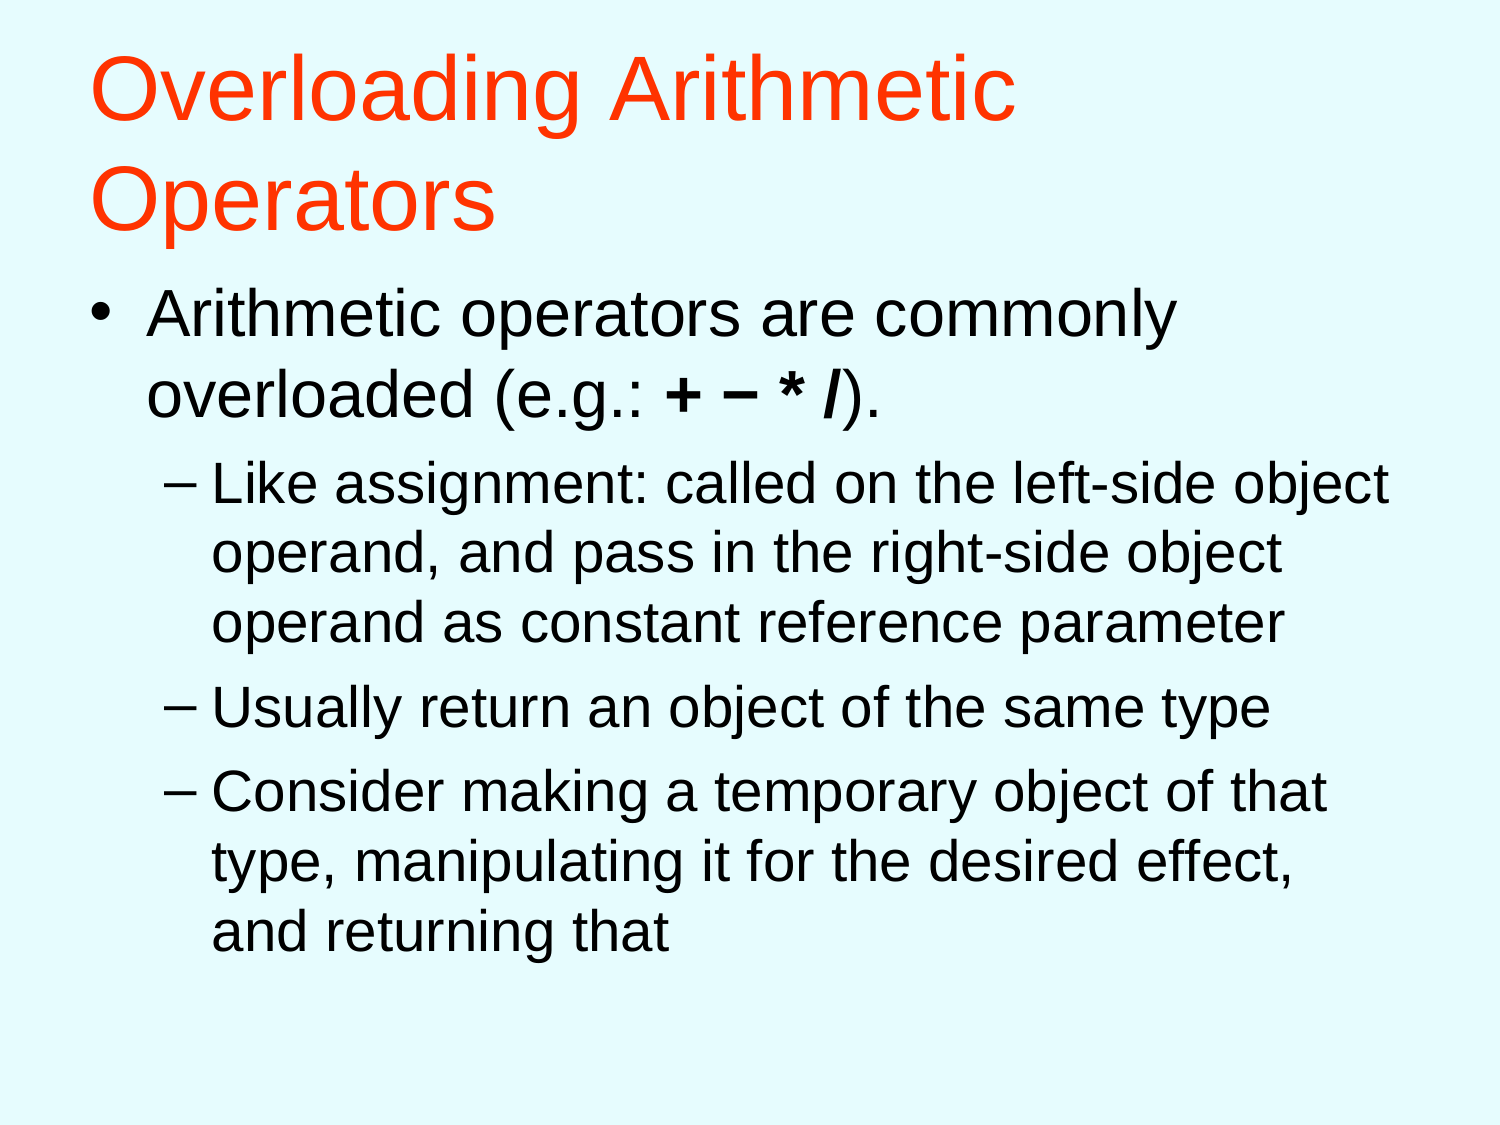

# Overloading Arithmetic Operators
Arithmetic operators are commonly overloaded (e.g.: + − * /).
Like assignment: called on the left-side object operand, and pass in the right-side object operand as constant reference parameter
Usually return an object of the same type
Consider making a temporary object of that type, manipulating it for the desired effect, and returning that